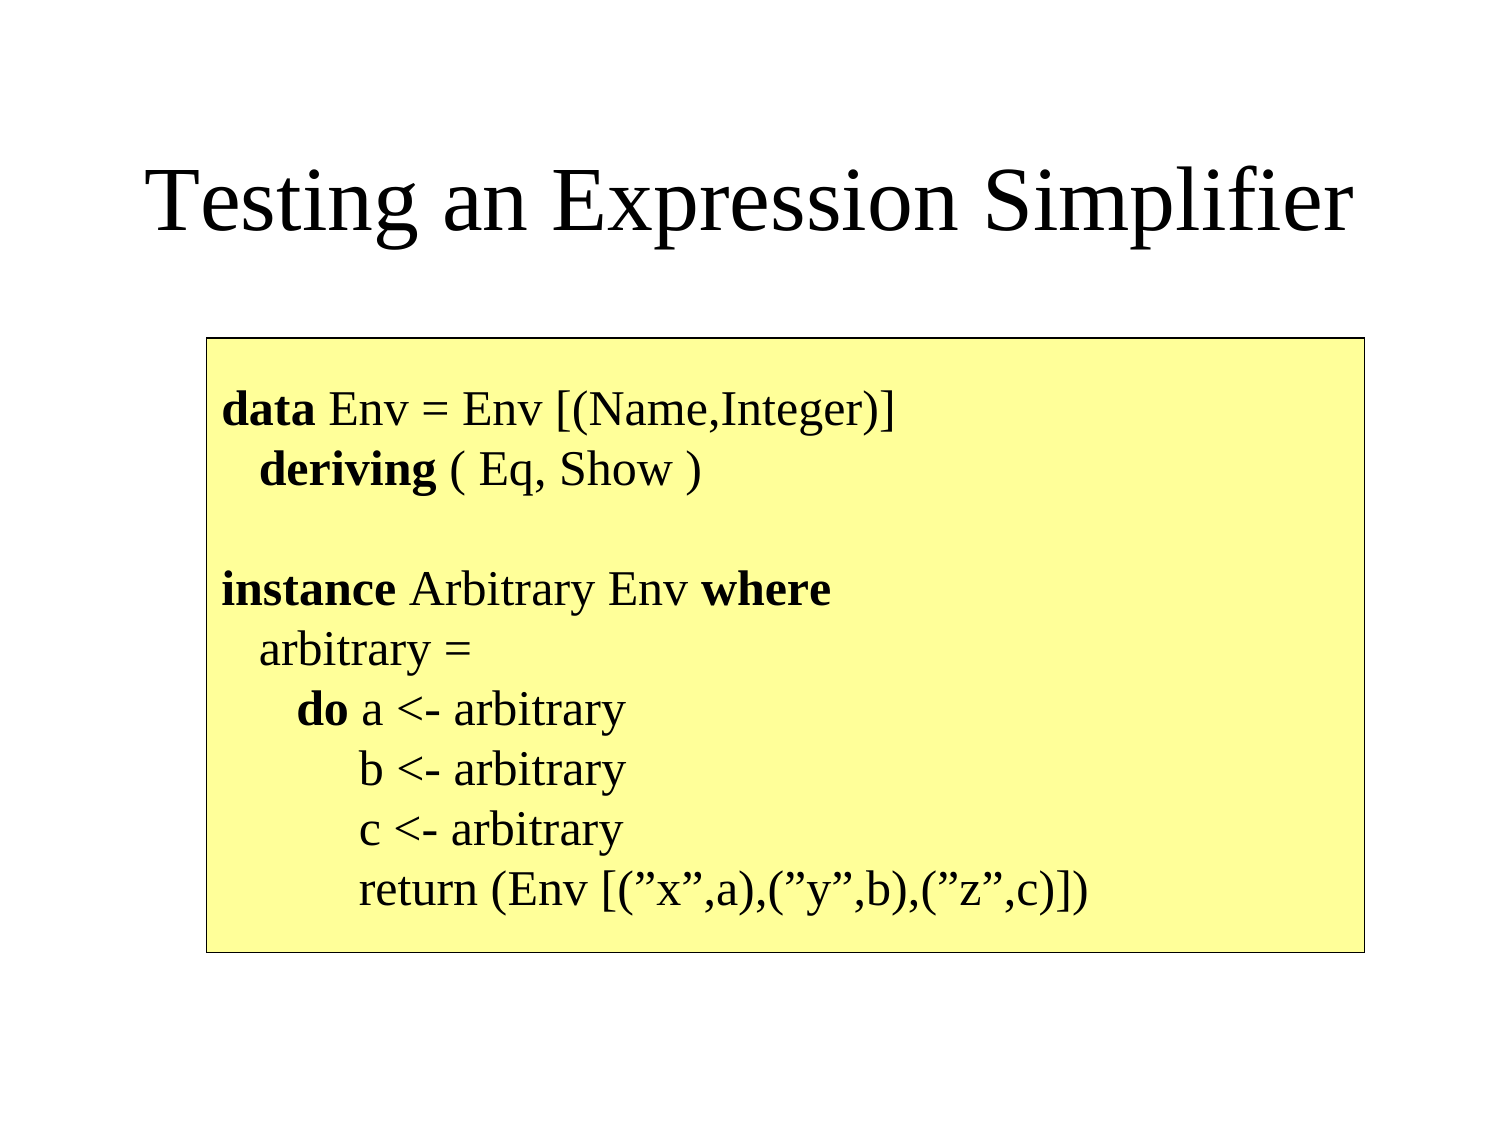

# Testing an Expression Simplifier
data Env = Env [(Name,Integer)]
 deriving ( Eq, Show )
instance Arbitrary Env where
 arbitrary =
 do a <- arbitrary
 b <- arbitrary
 c <- arbitrary
 return (Env [(”x”,a),(”y”,b),(”z”,c)])